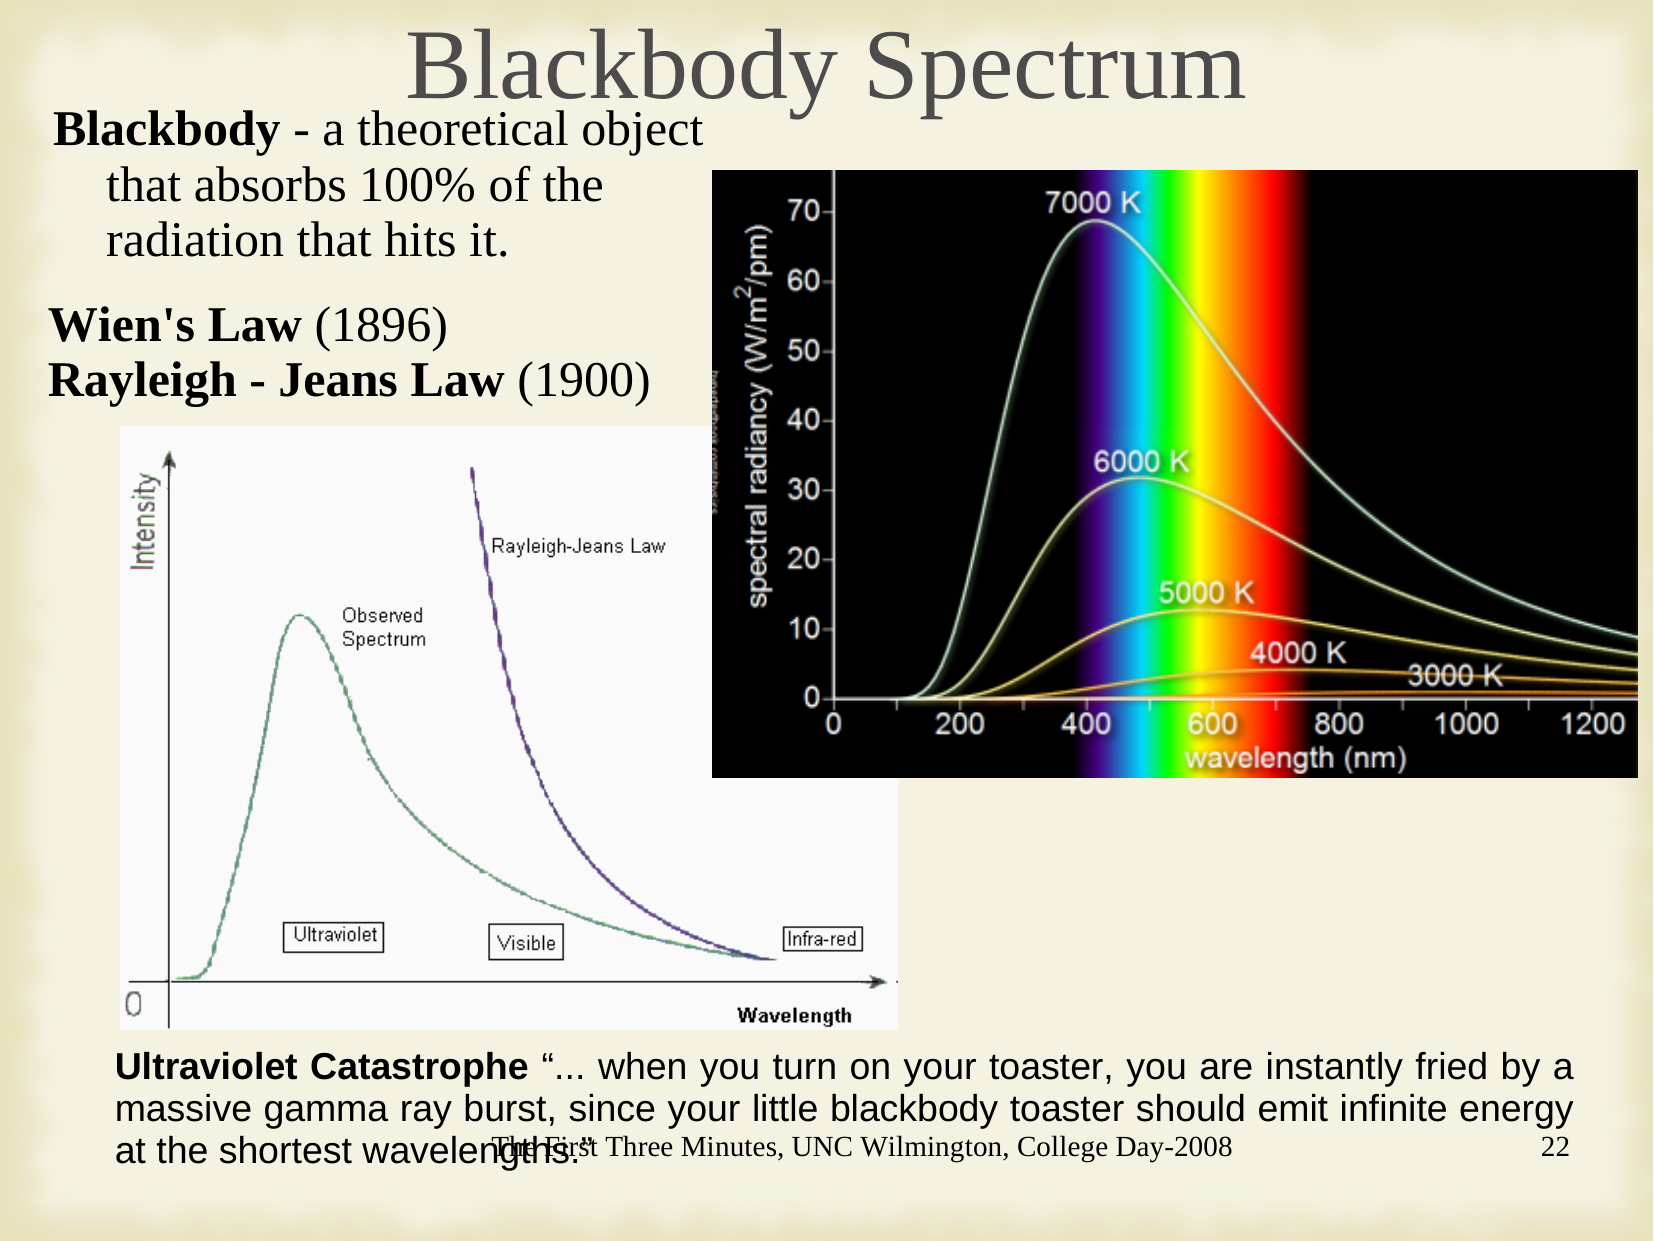

# Blackbody Spectrum
Blackbody - a theoretical object that absorbs 100% of the radiation that hits it.
 Wien's Law (1896)
 Rayleigh - Jeans Law (1900)
Ultraviolet Catastrophe “... when you turn on your toaster, you are instantly fried by a massive gamma ray burst, since your little blackbody toaster should emit infinite energy at the shortest wavelengths.”
The First Three Minutes, UNC Wilmington, College Day-2008
22